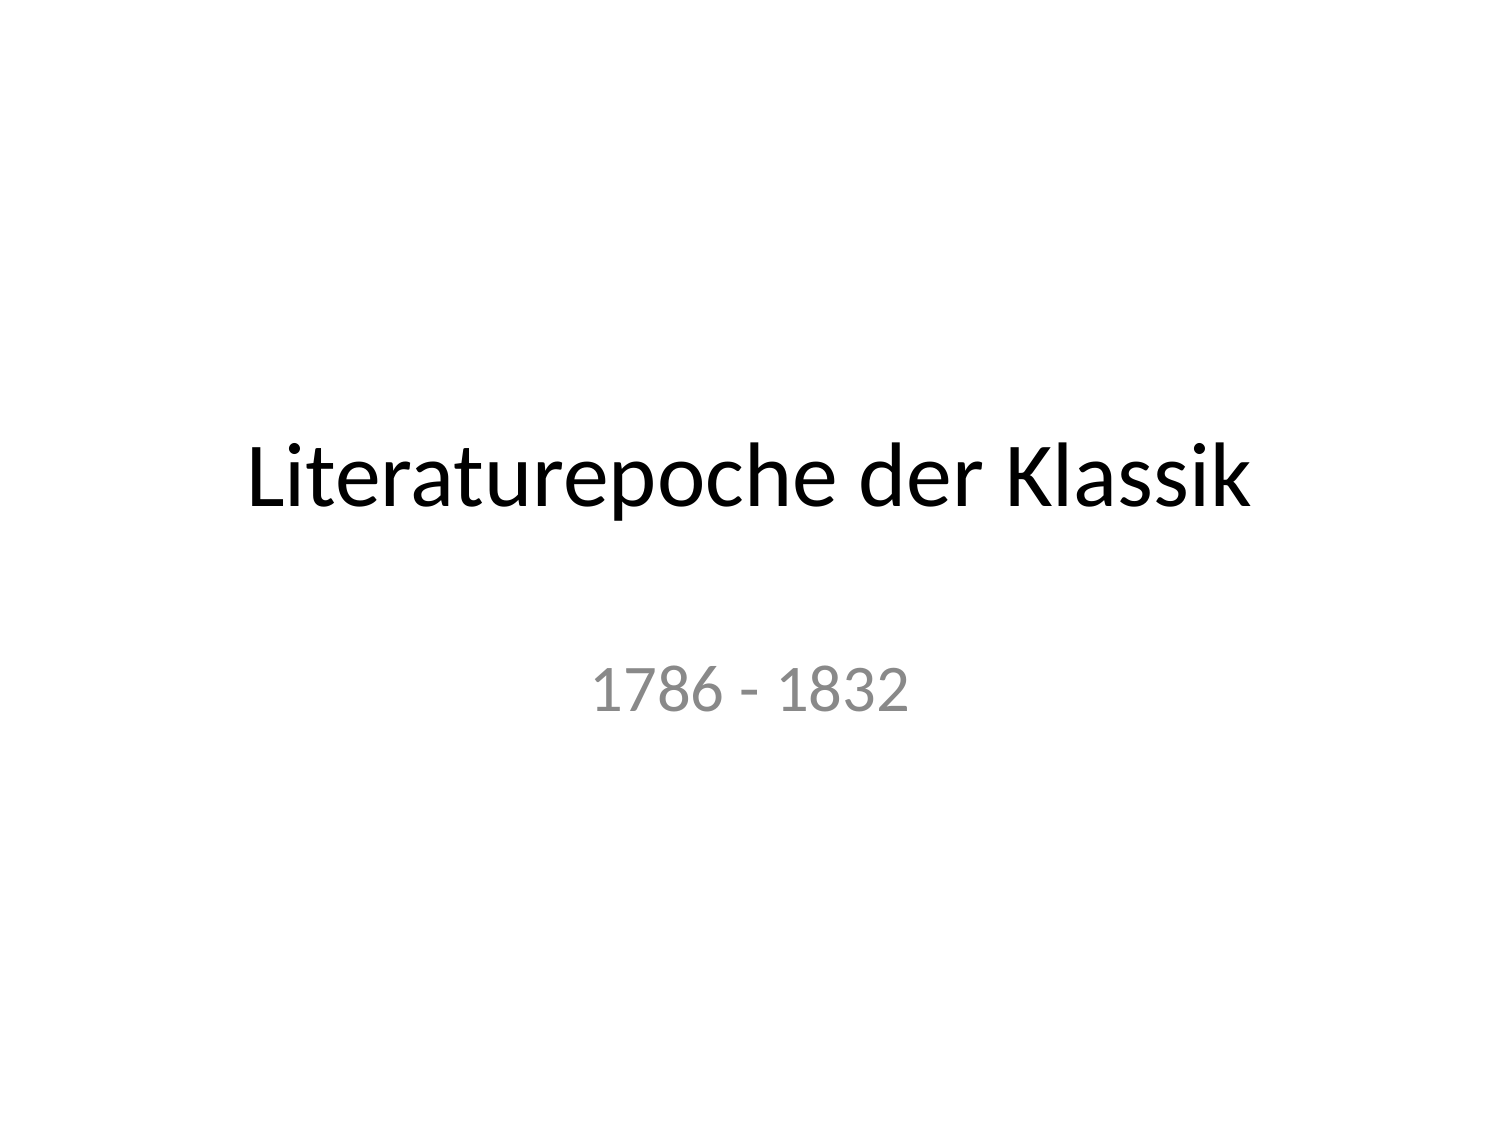

# Literaturepoche der Klassik
1786 - 1832